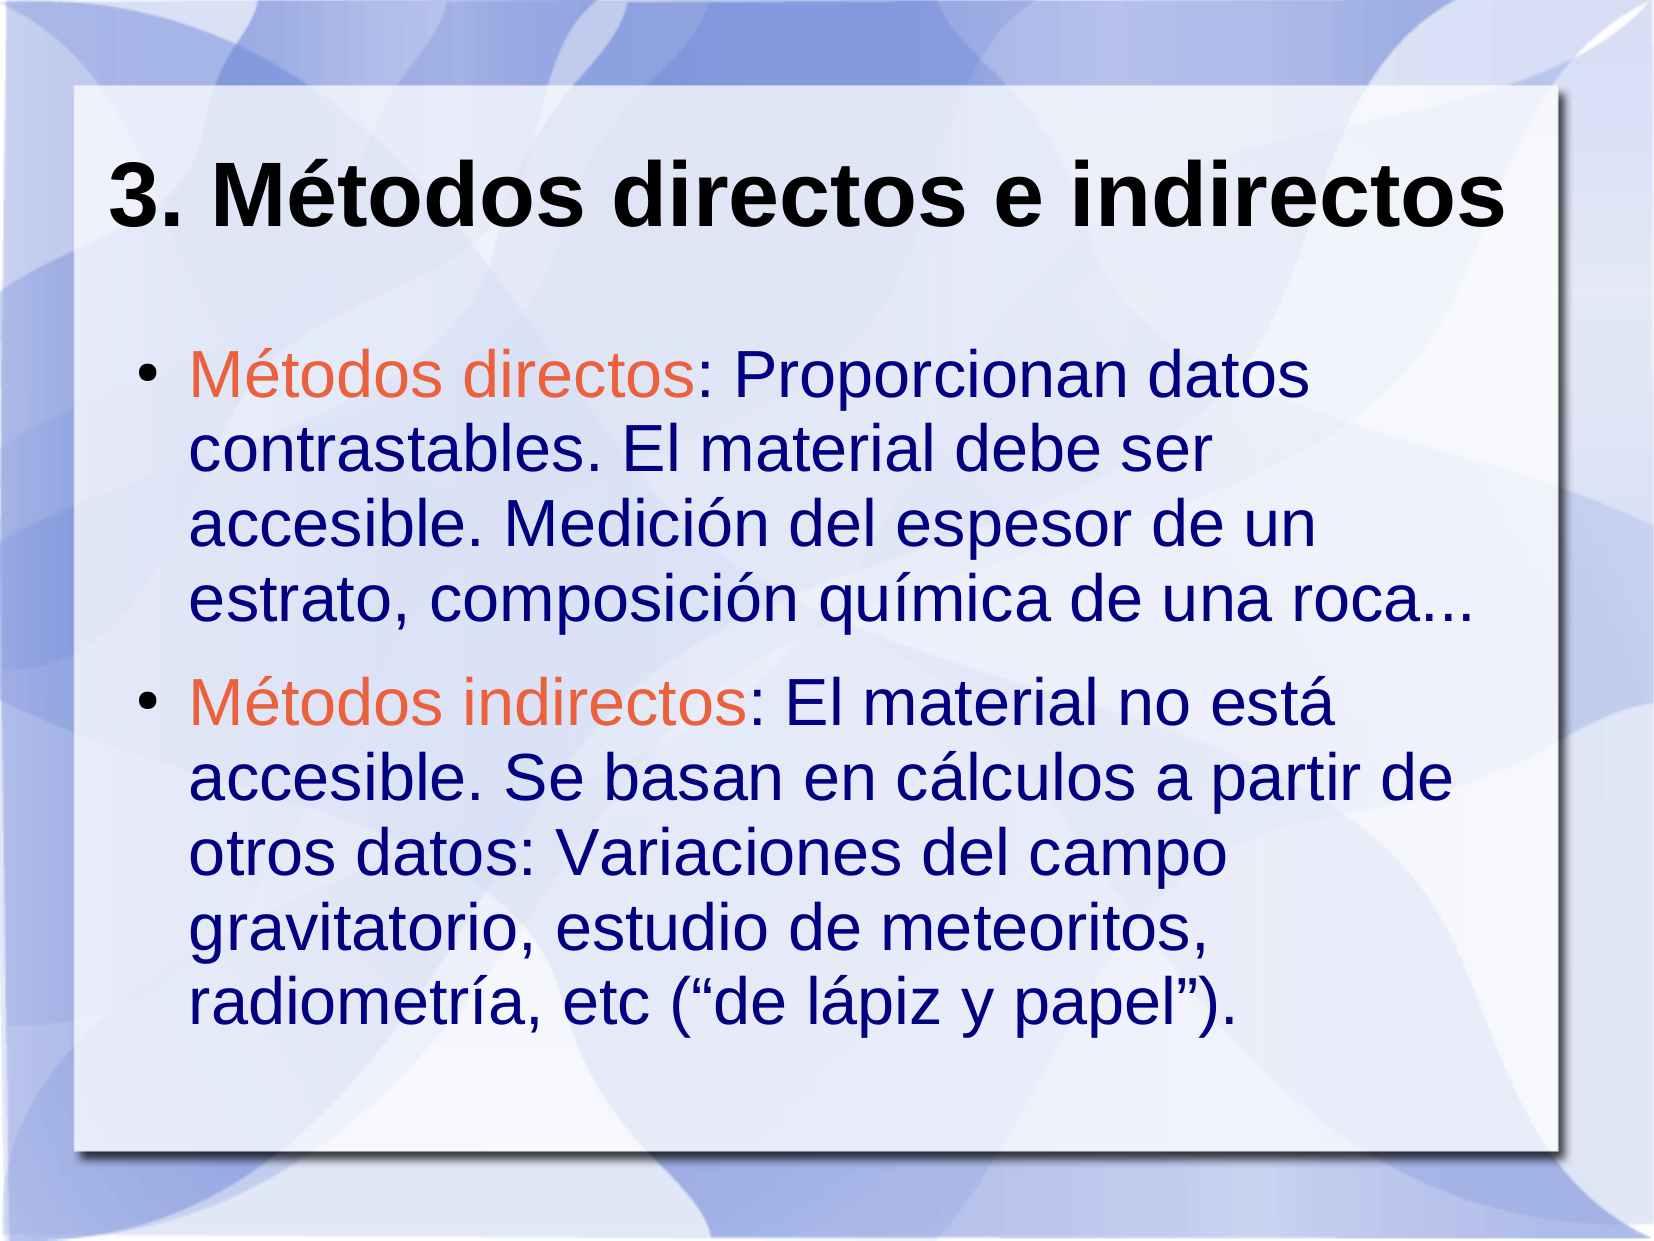

# 3. Métodos directos e indirectos
Métodos directos: Proporcionan datos contrastables. El material debe ser accesible. Medición del espesor de un estrato, composición química de una roca...
Métodos indirectos: El material no está accesible. Se basan en cálculos a partir de otros datos: Variaciones del campo gravitatorio, estudio de meteoritos, radiometría, etc (“de lápiz y papel”).